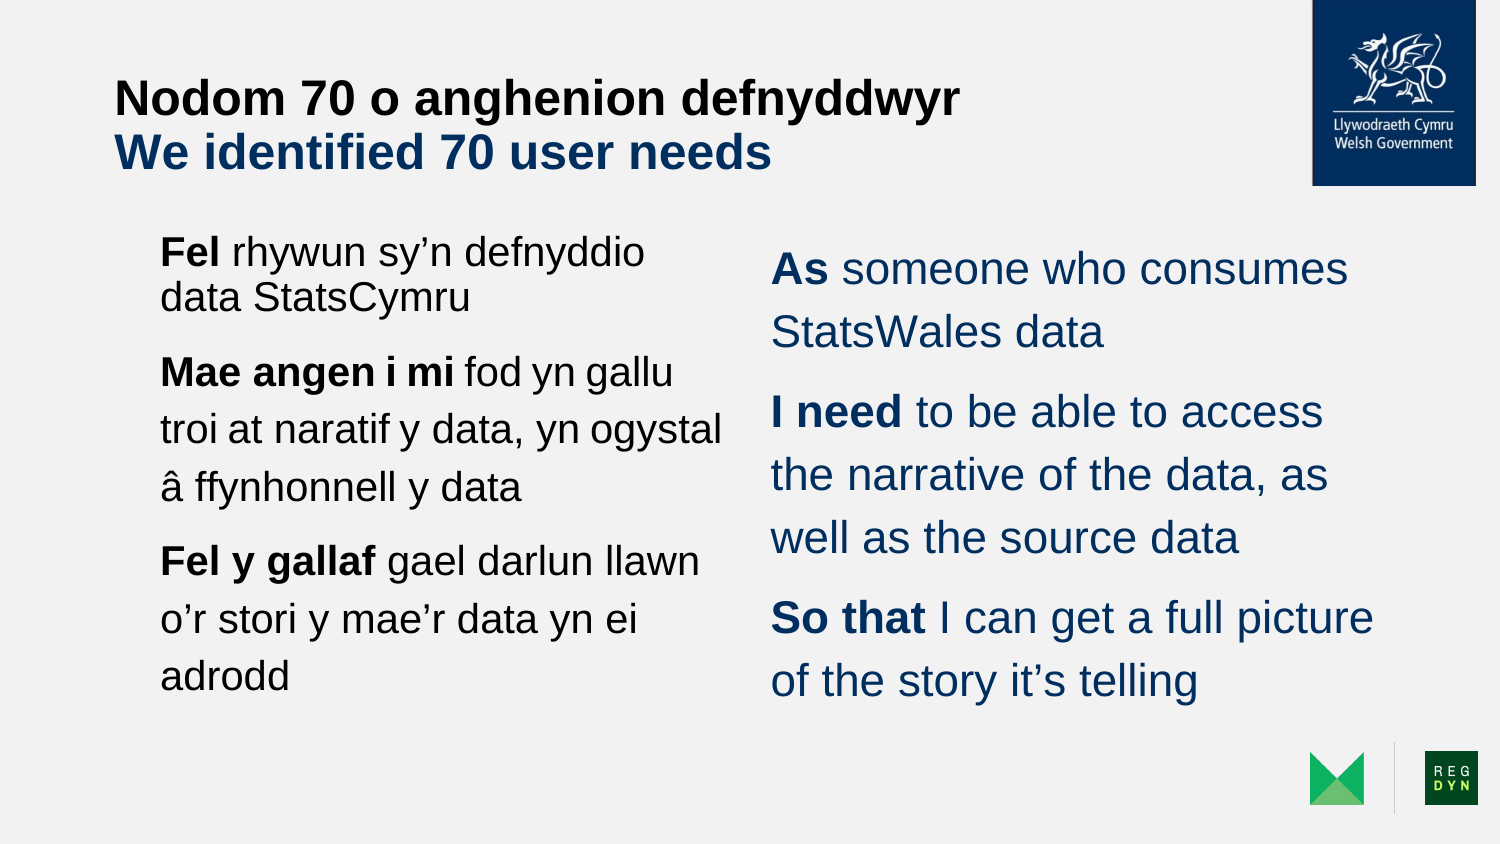

Nodom 70 o anghenion defnyddwyr
We identified 70 user needs
Fel rhywun sy’n defnyddio data StatsCymru
Mae angen i mi fod yn gallu troi at naratif y data, yn ogystal â ffynhonnell y data
Fel y gallaf gael darlun llawn o’r stori y mae’r data yn ei adrodd
# As someone who consumes StatsWales data
I need to be able to access the narrative of the data, as well as the source data
So that I can get a full picture of the story it’s telling